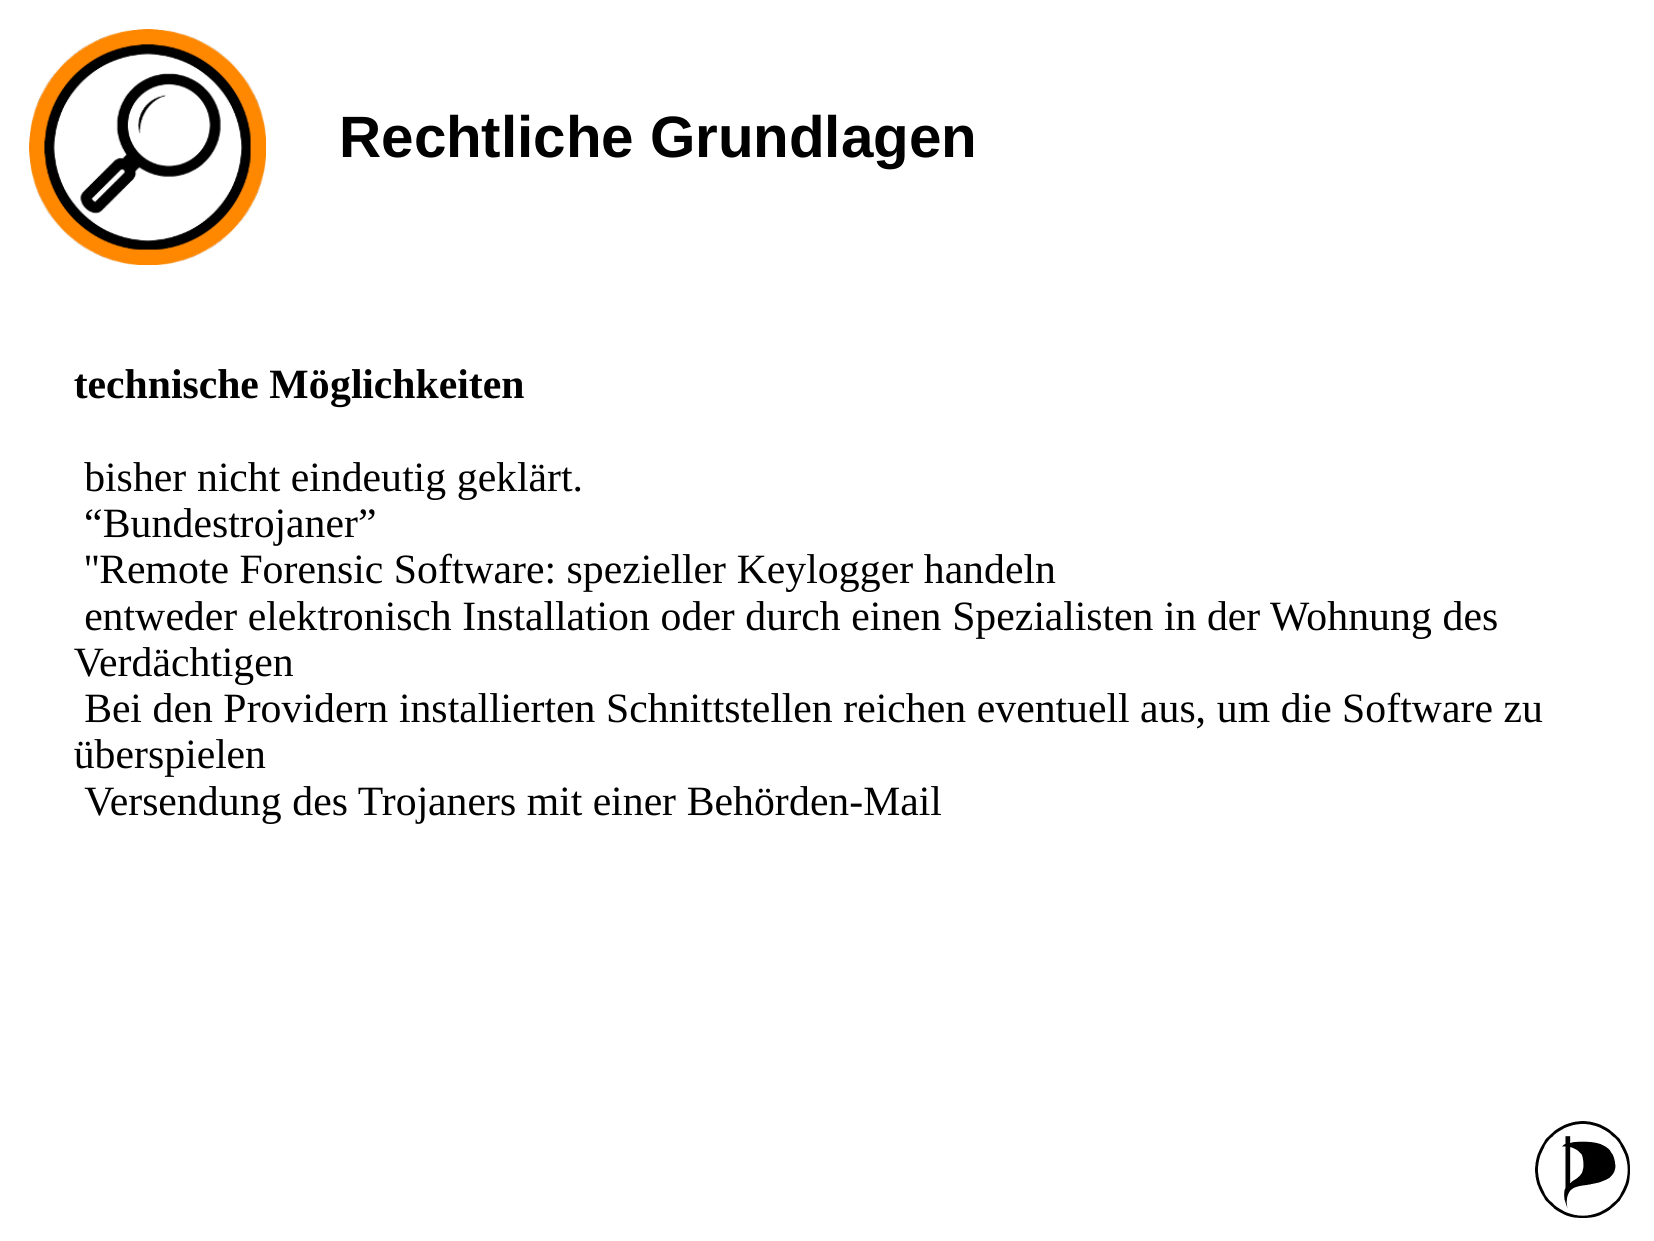

Rechtliche Grundlagen
technische Möglichkeiten
 bisher nicht eindeutig geklärt.
 “Bundestrojaner”
 ''Remote Forensic Software: spezieller Keylogger handeln
 entweder elektronisch Installation oder durch einen Spezialisten in der Wohnung des Verdächtigen
 Bei den Providern installierten Schnittstellen reichen eventuell aus, um die Software zu überspielen
 Versendung des Trojaners mit einer Behörden-Mail